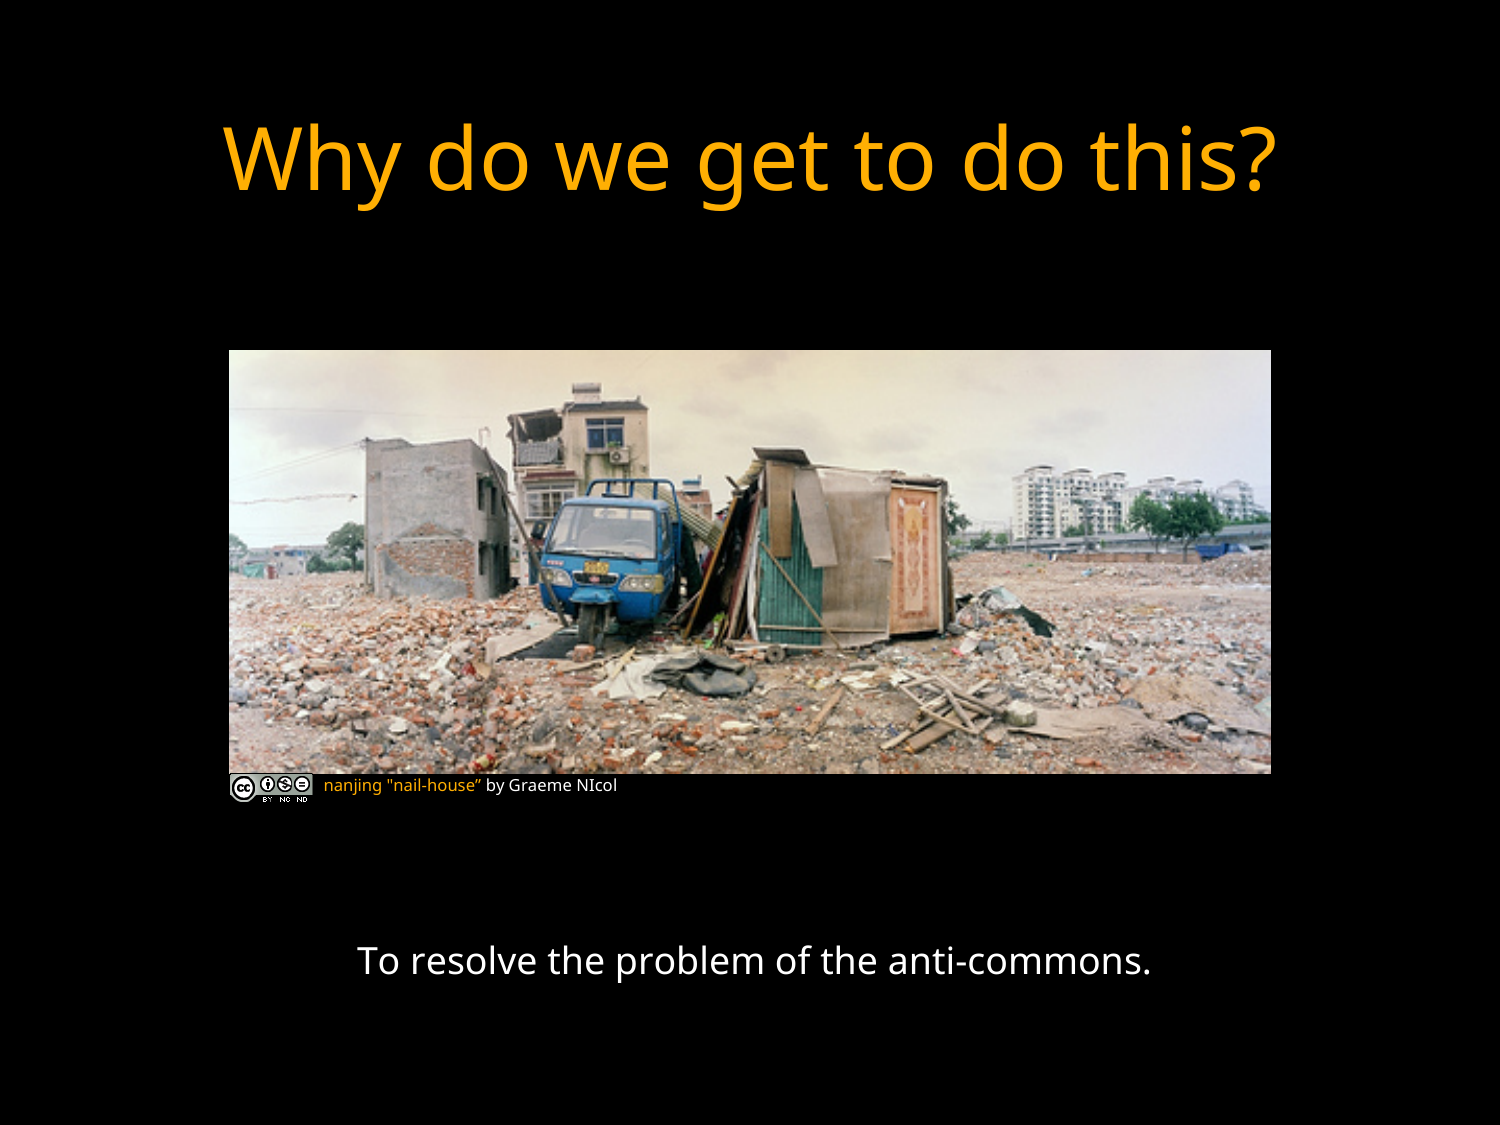

# Why do we get to do this?
nanjing "nail-house” by Graeme NIcol
To resolve the problem of the anti-commons.